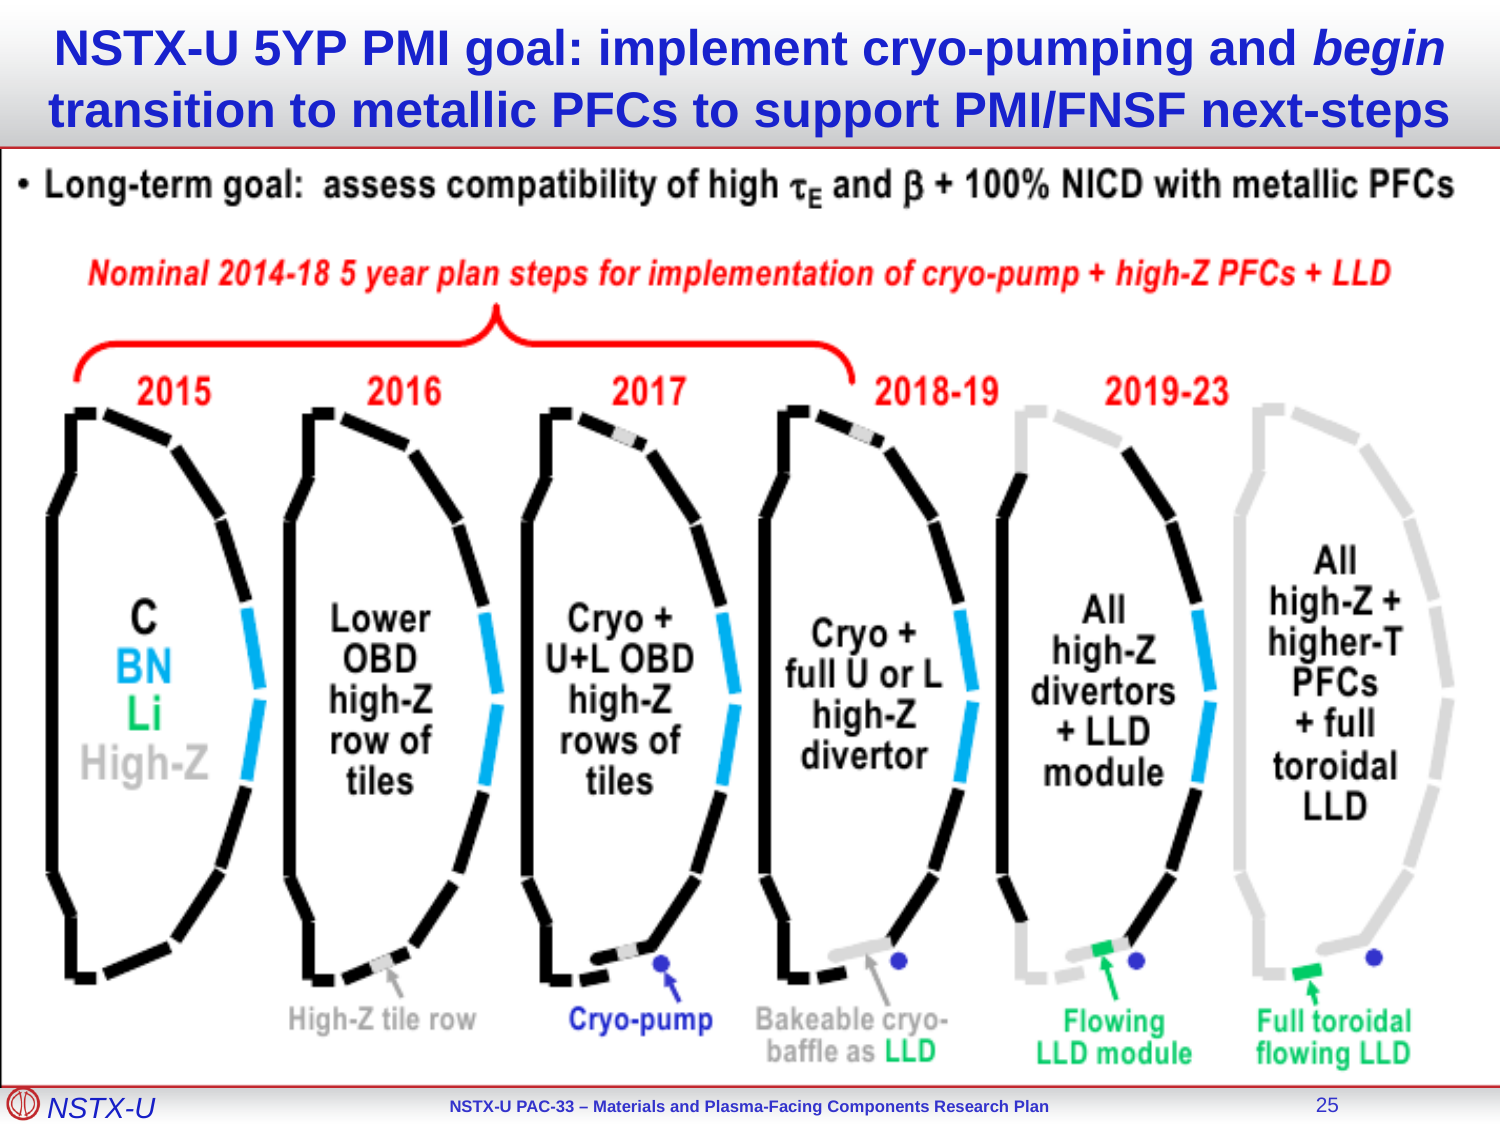

# NSTX-U 5YP PMI goal: implement cryo-pumping and begin transition to metallic PFCs to support PMI/FNSF next-steps